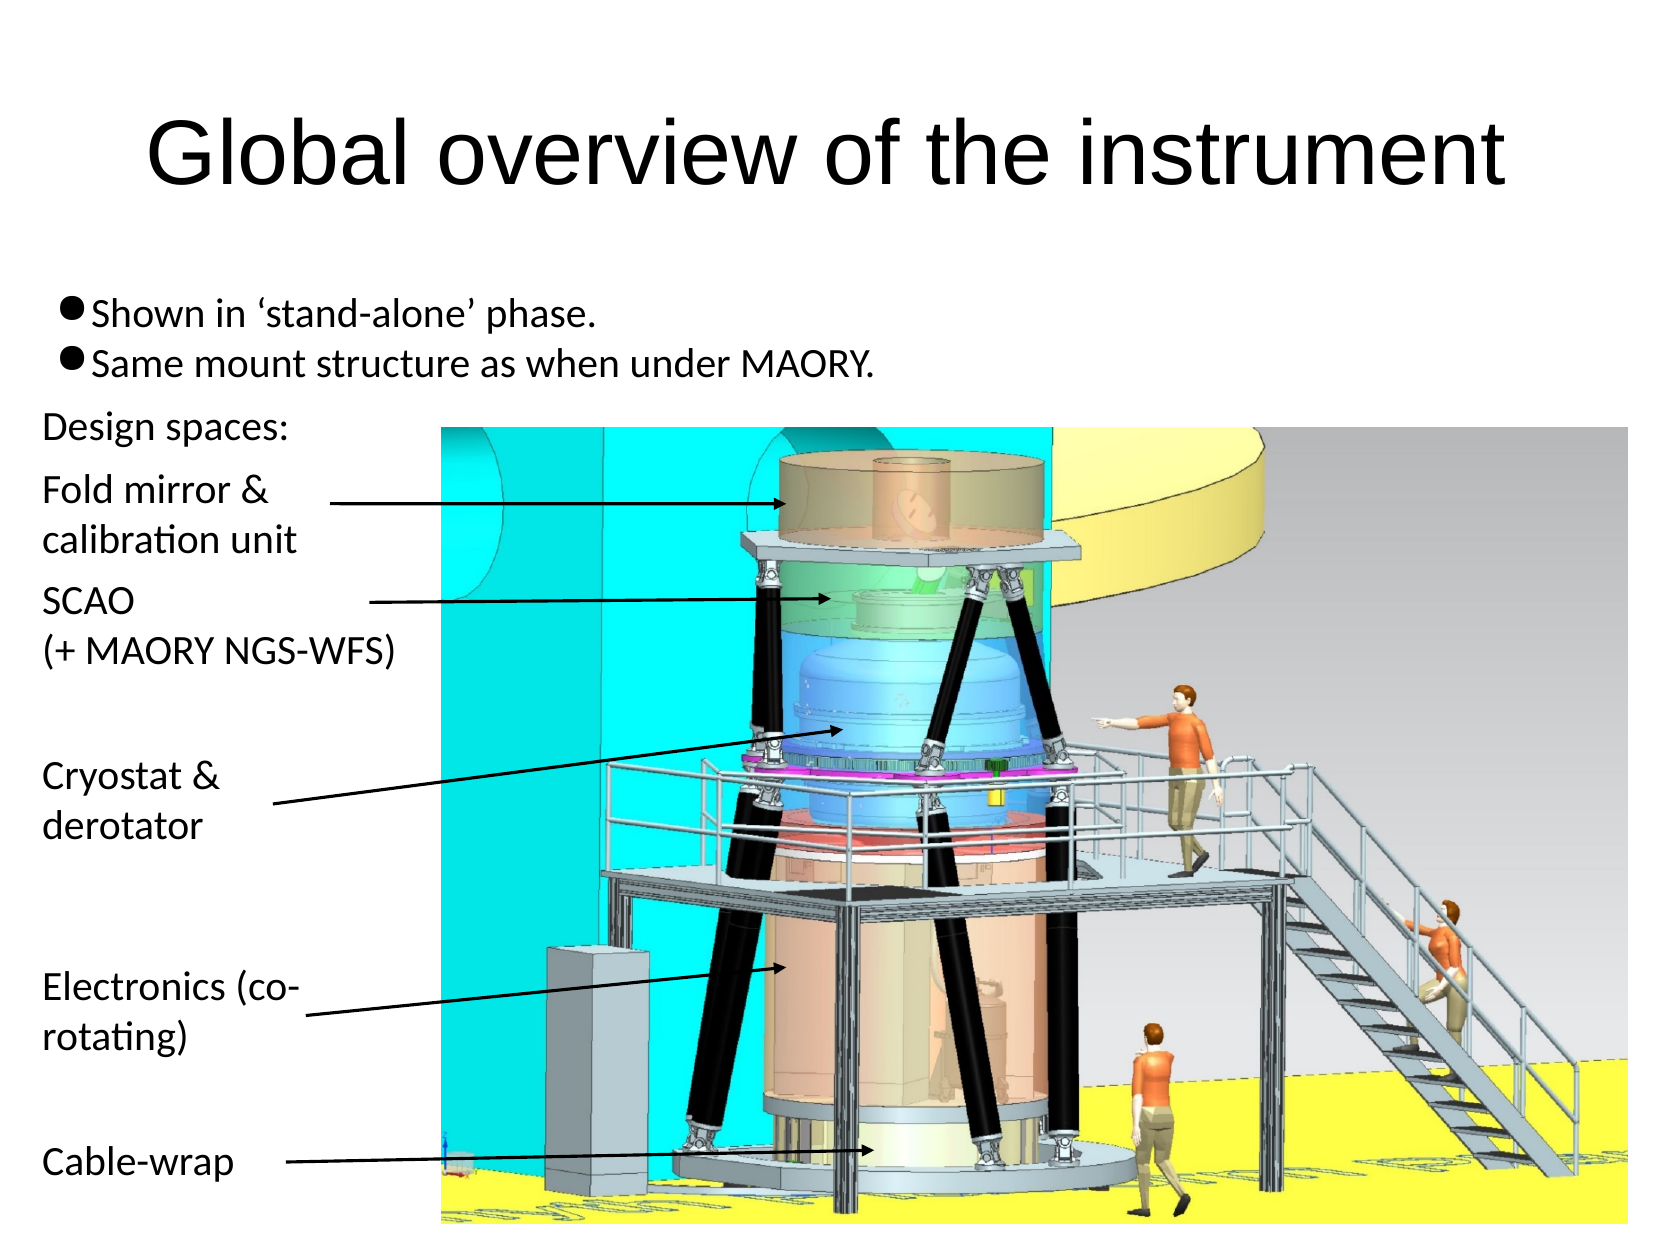

# Global overview of the instrument
Shown in ‘stand-alone’ phase.
Same mount structure as when under MAORY.
Design spaces:
Fold mirror & calibration unit
SCAO
(+ MAORY NGS-WFS)
Cryostat & derotator
Electronics (co-rotating)
Cable-wrap